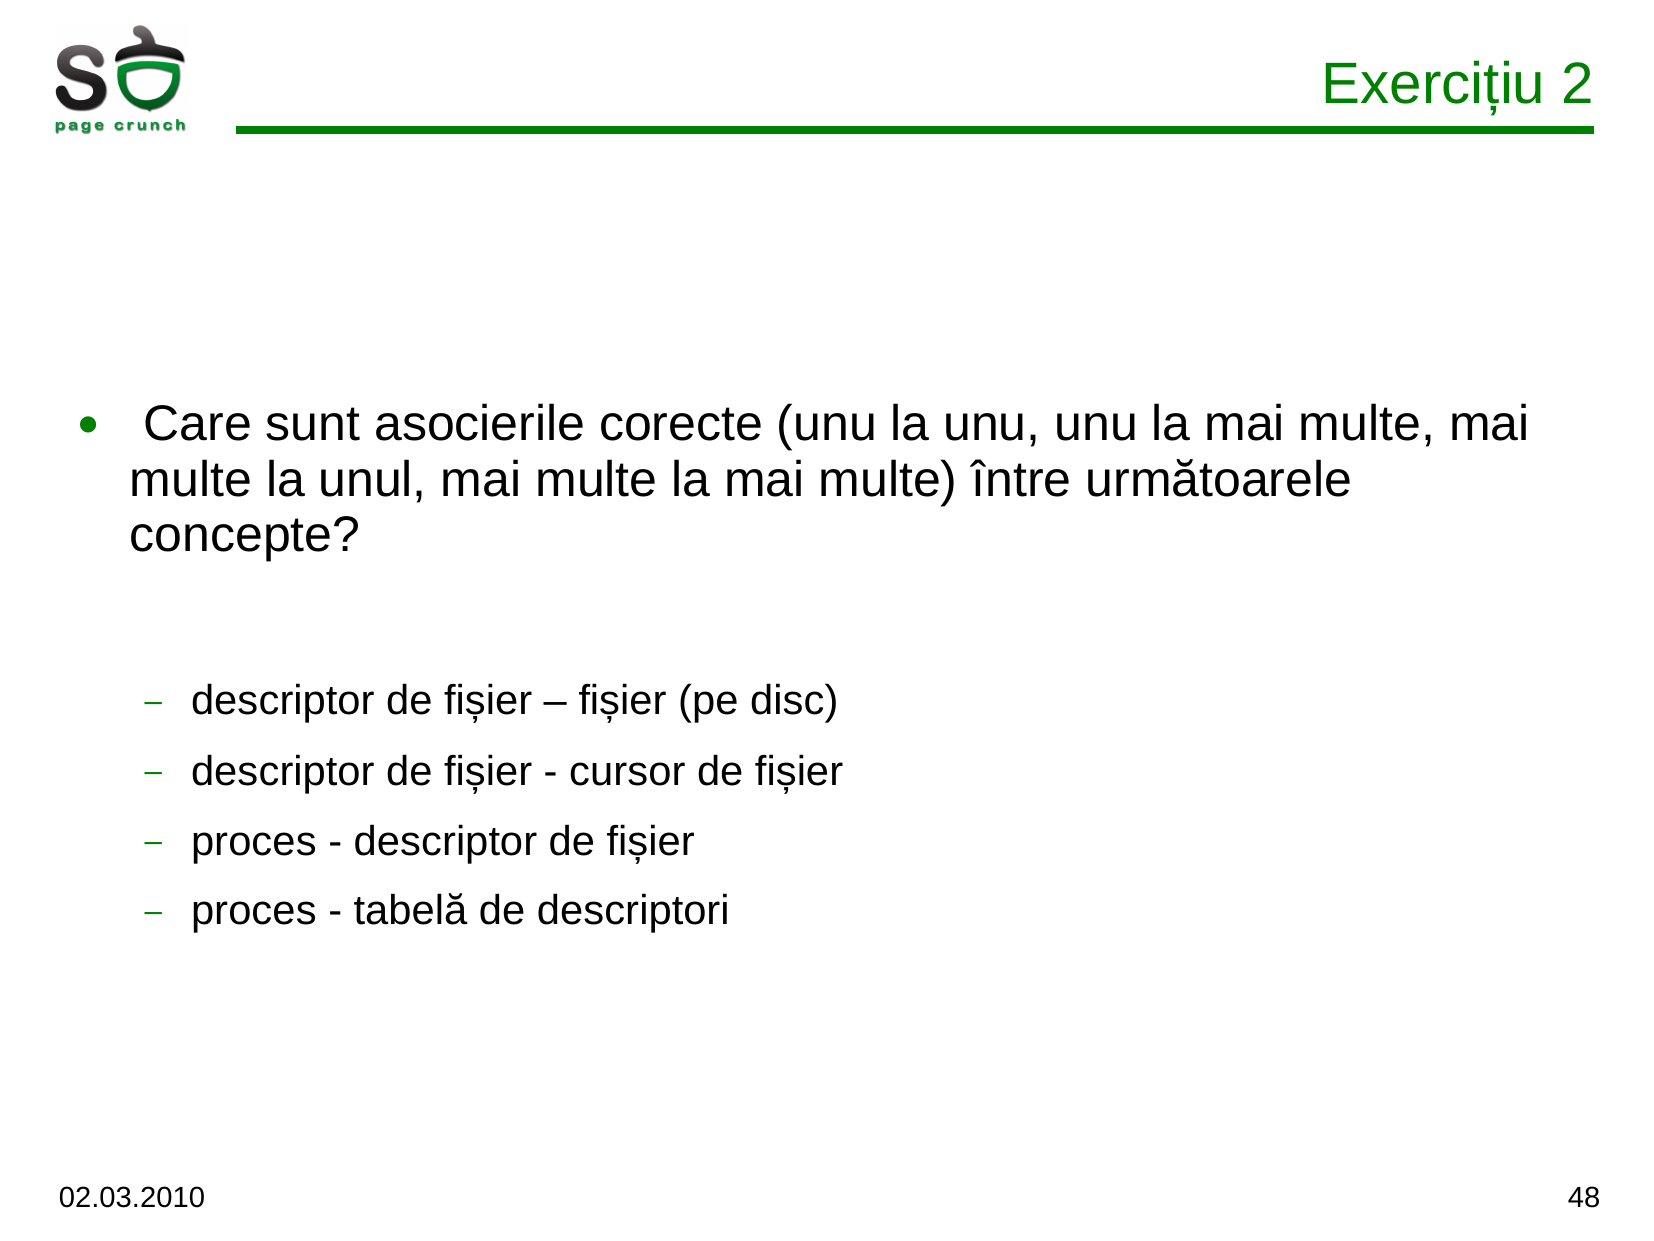

# Exercițiu 2
 Care sunt asocierile corecte (unu la unu, unu la mai multe, mai multe la unul, mai multe la mai multe) între următoarele concepte?
descriptor de fișier – fișier (pe disc)
descriptor de fișier - cursor de fișier
proces - descriptor de fișier
proces - tabelă de descriptori
02.03.2010
48